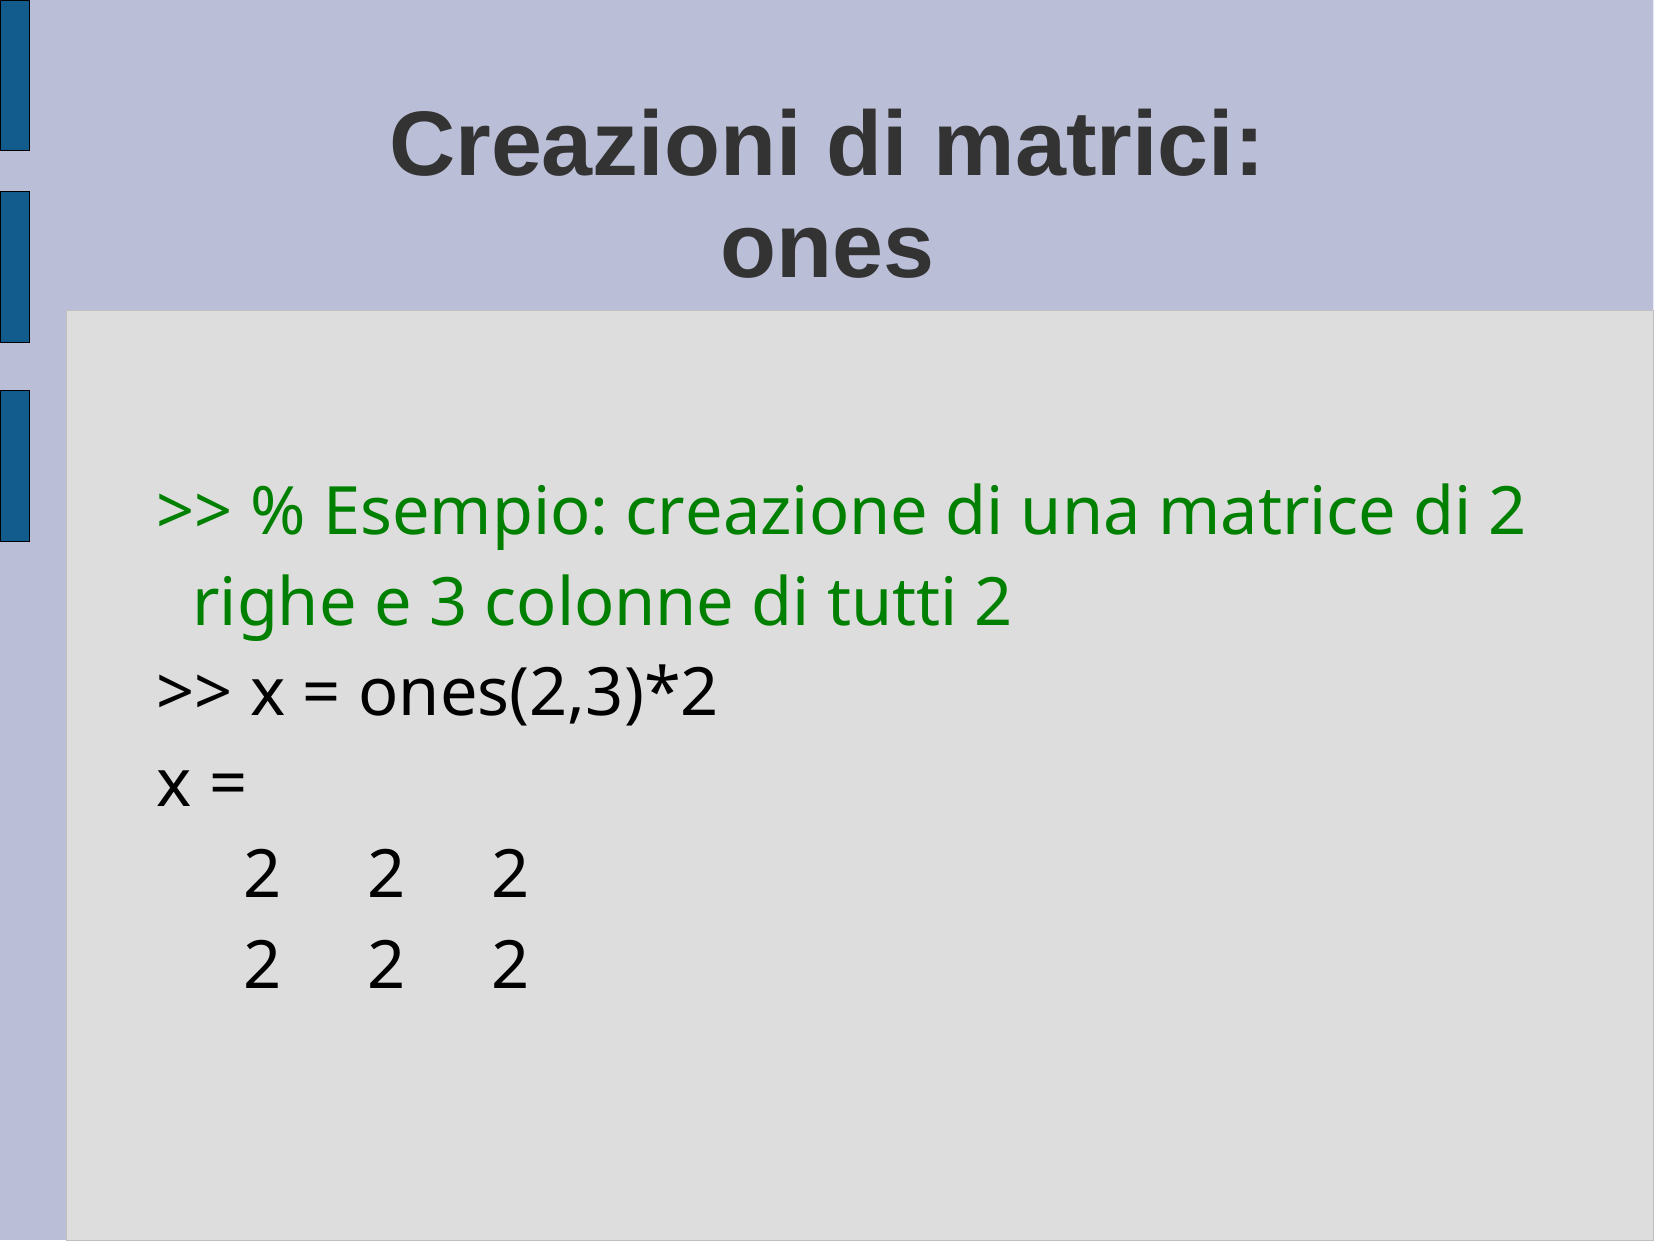

# Creazioni di matrici: ones
>> % Esempio: creazione di una matrice di 2 righe e 3 colonne di tutti 2
>> x = ones(2,3)*2
x =
 2 2 2
 2 2 2